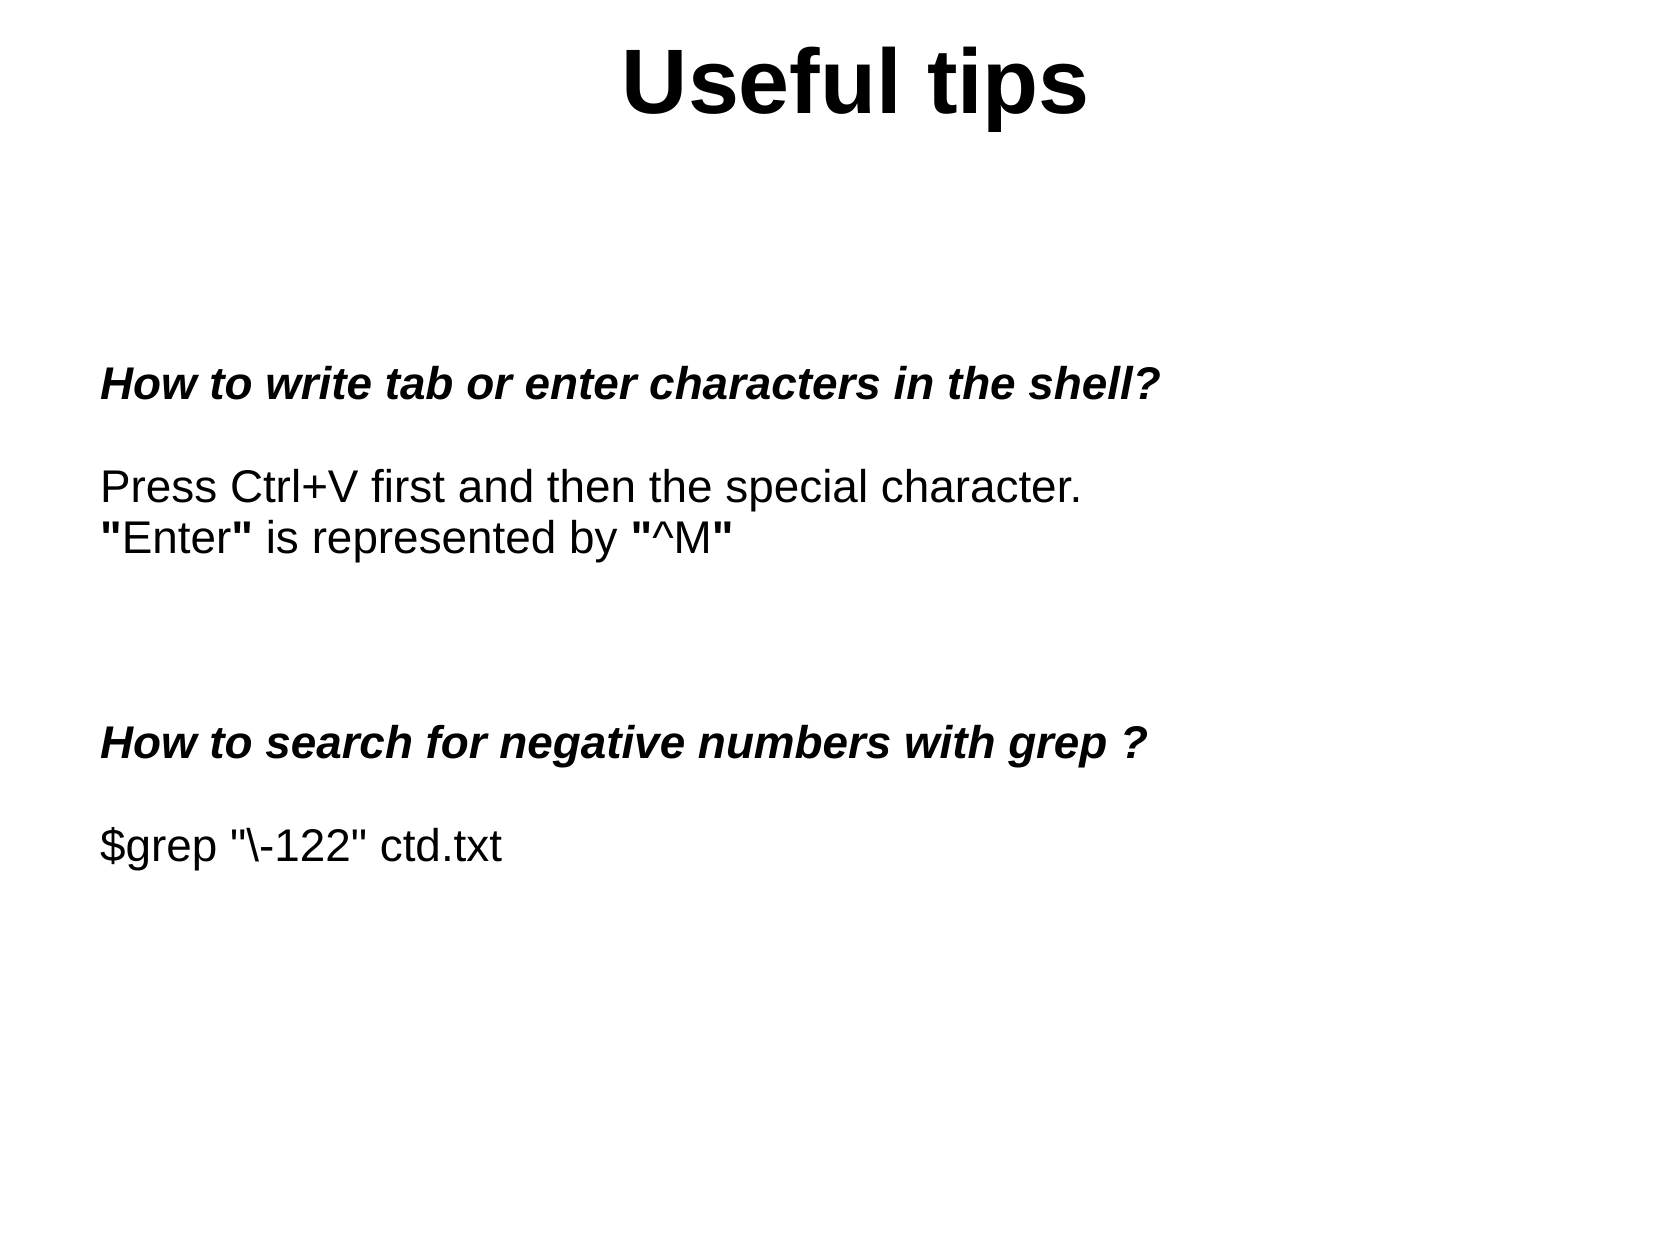

Useful tips
How to write tab or enter characters in the shell?
Press Ctrl+V first and then the special character.
"Enter" is represented by "^M"
How to search for negative numbers with grep ?
$grep "\-122" ctd.txt